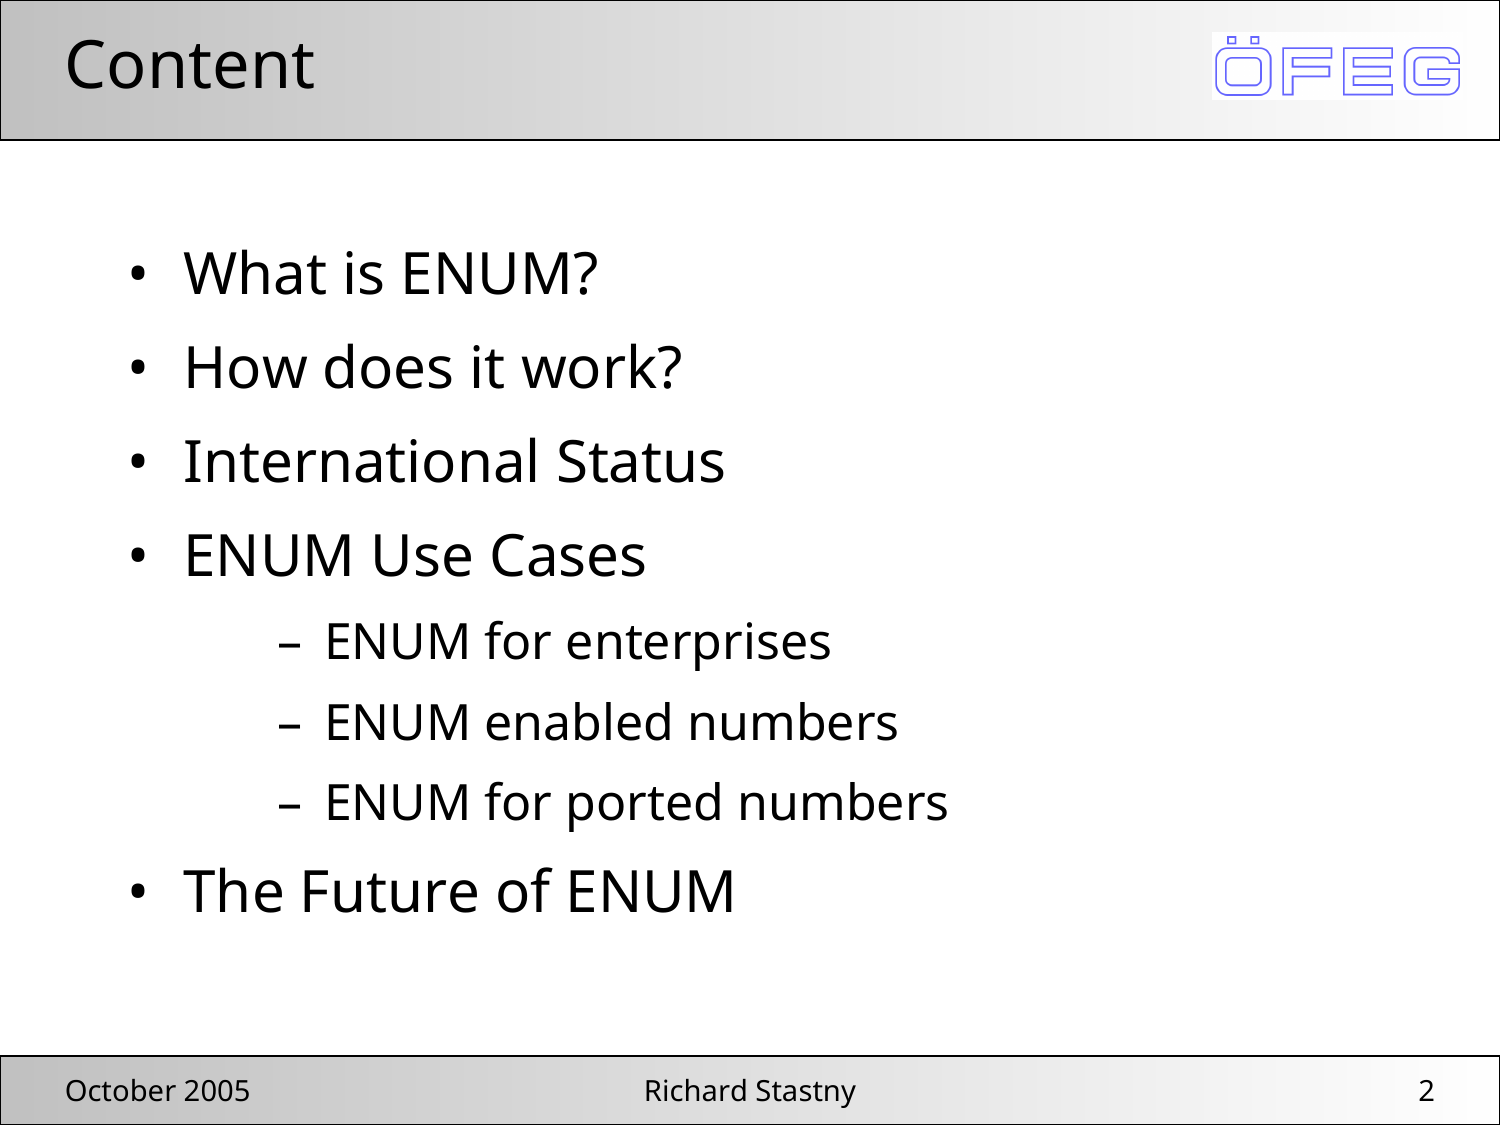

# Content
What is ENUM?
How does it work?
International Status
ENUM Use Cases
ENUM for enterprises
ENUM enabled numbers
ENUM for ported numbers
The Future of ENUM
October 2005
Richard Stastny
2